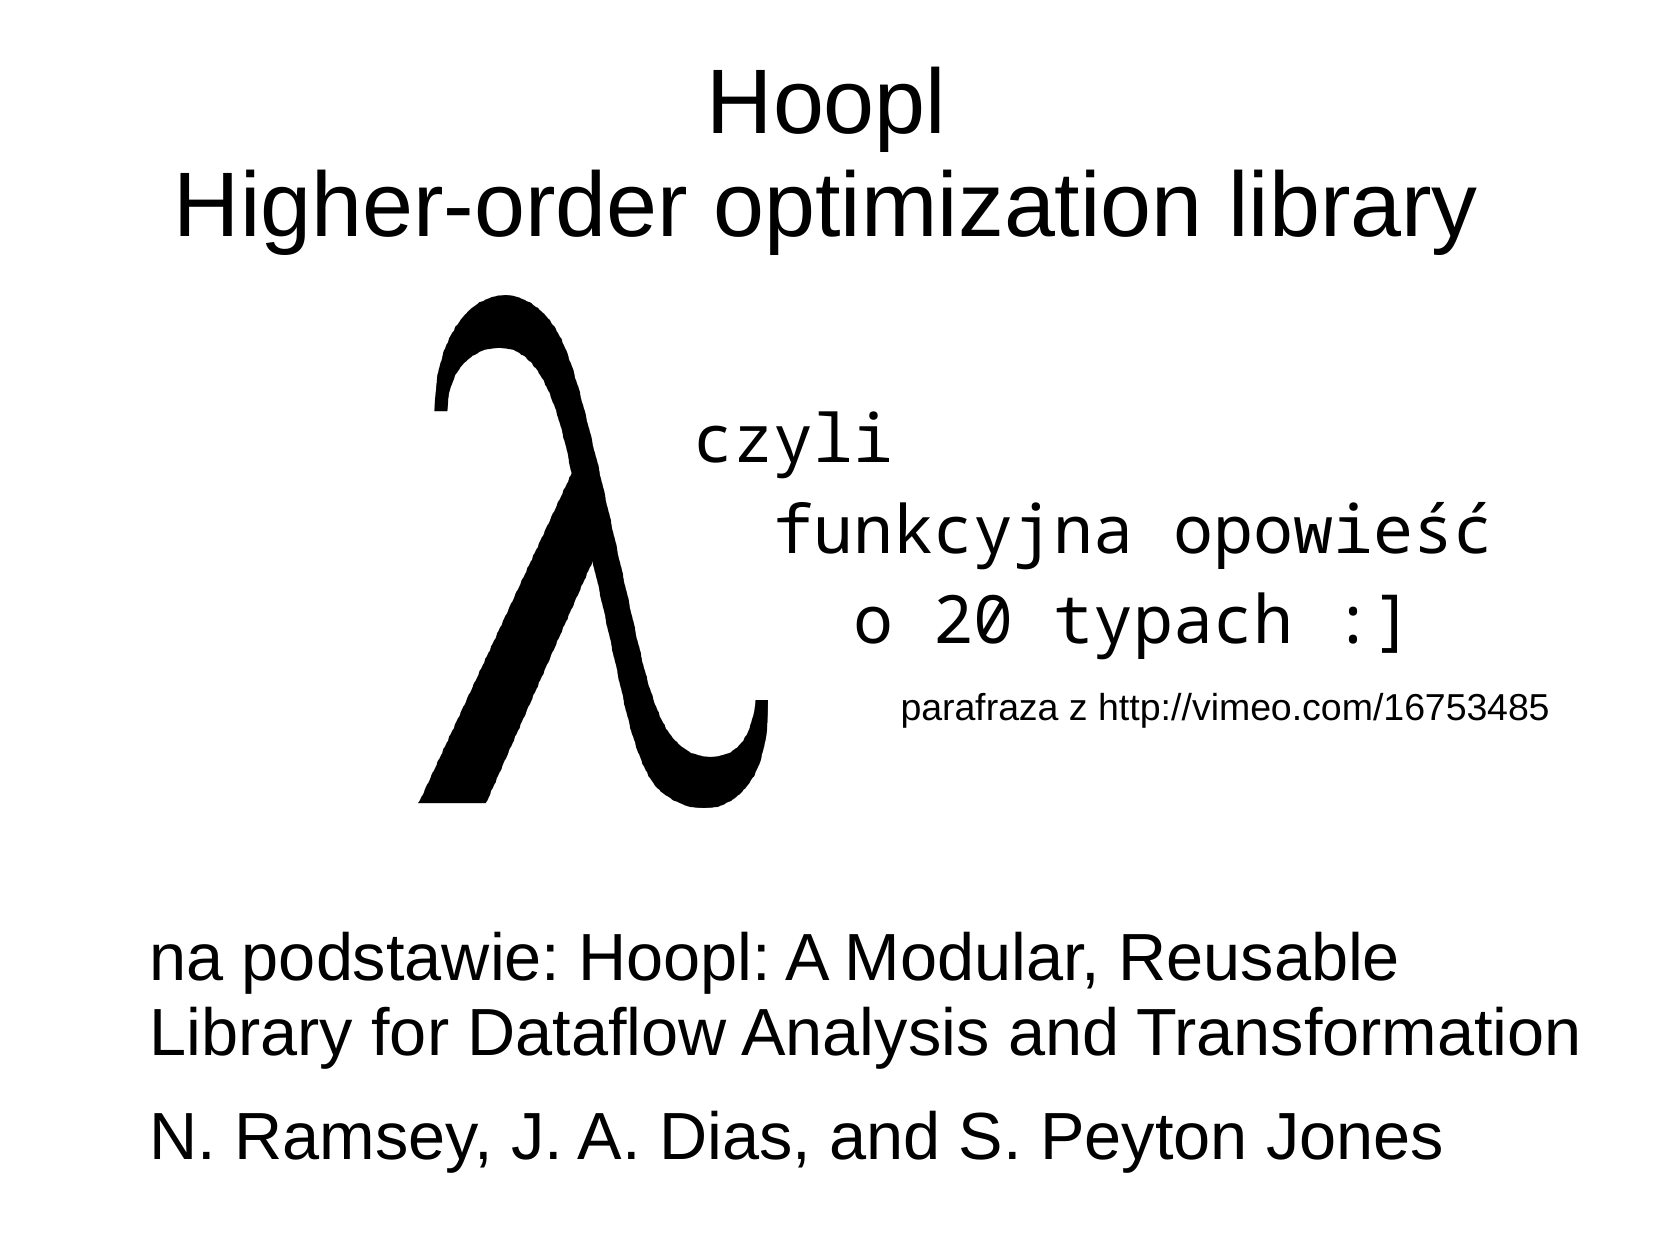

# Hoopl Higher-order optimization library
na podstawie: Hoopl: A Modular, Reusable Library for Dataflow Analysis and Transformation
N. Ramsey, J. A. Dias, and S. Peyton Jones
czyli
 funkcyjna opowieść
 o 20 typach :]
parafraza z http://vimeo.com/16753485